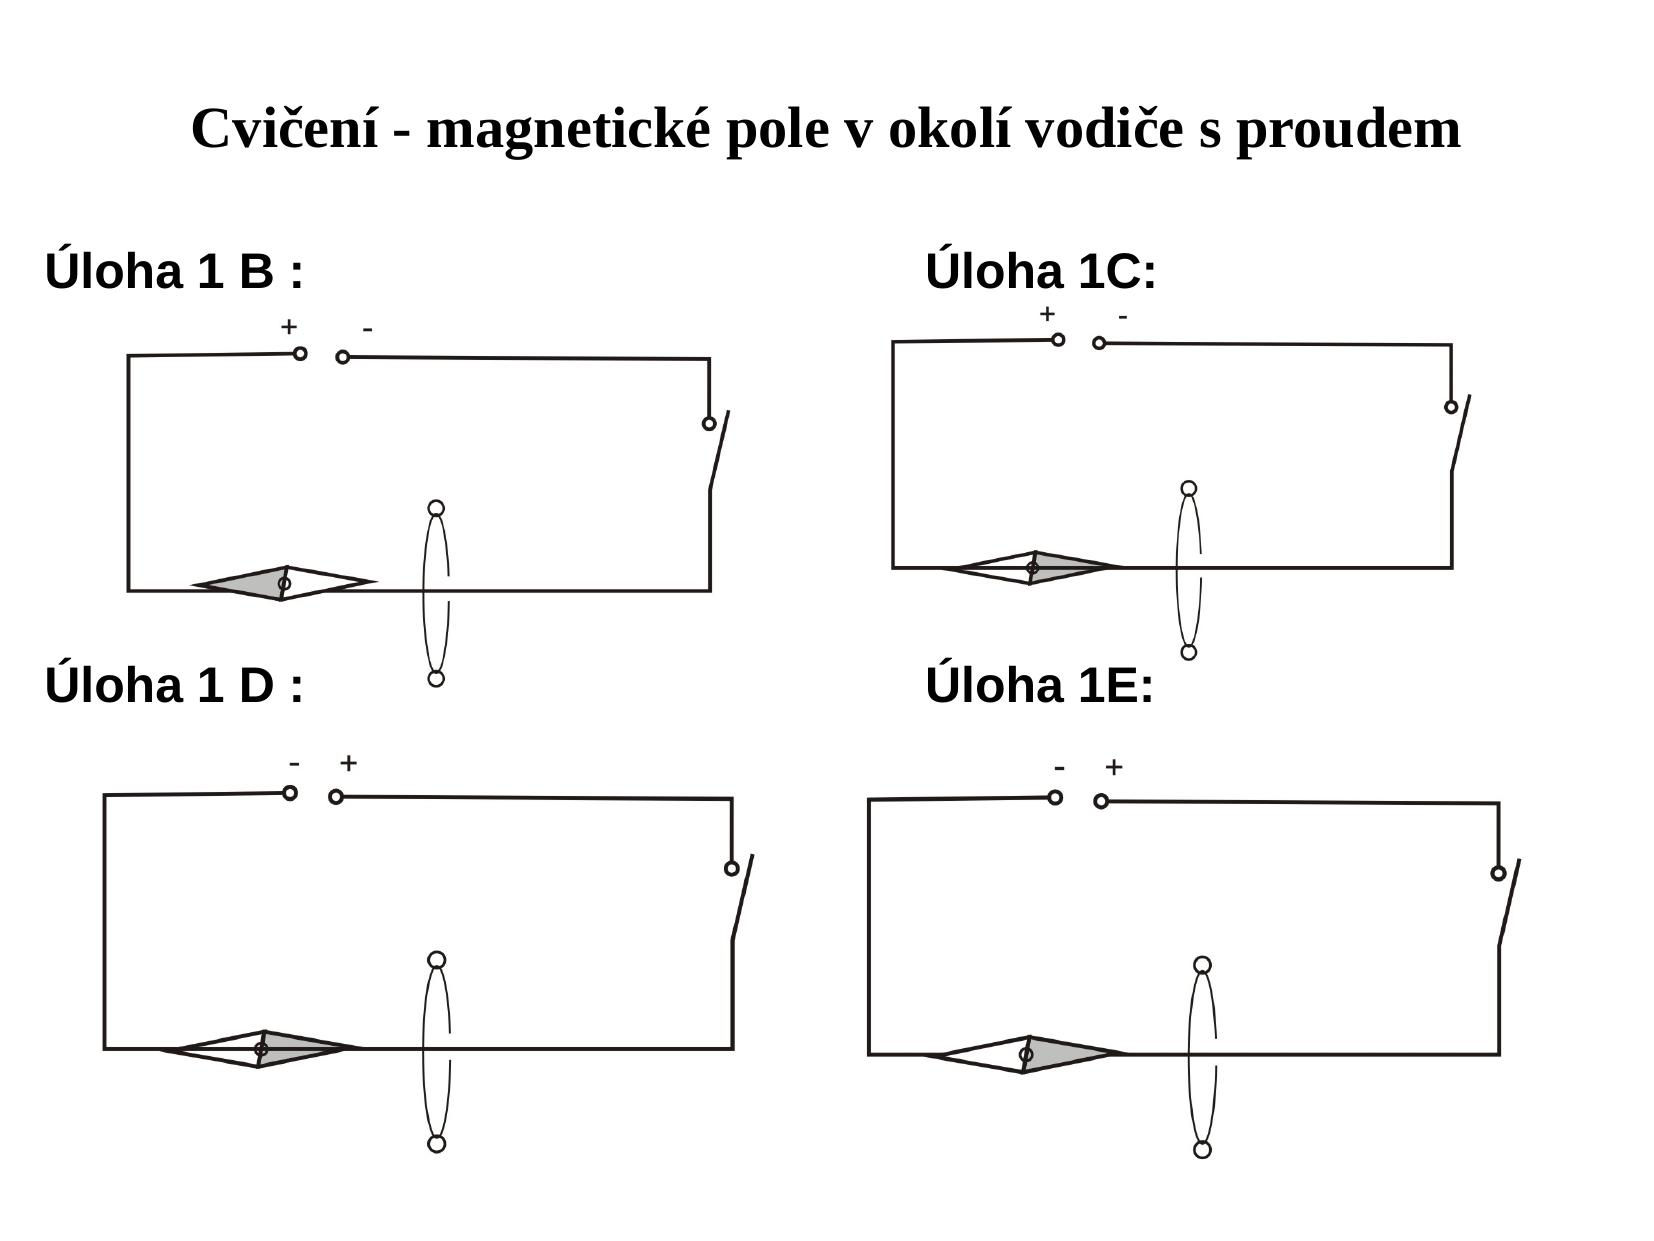

Cvičení - magnetické pole v okolí vodiče s proudem
Úloha 1 B :	 Úloha 1C:
Úloha 1 D :	 Úloha 1E: